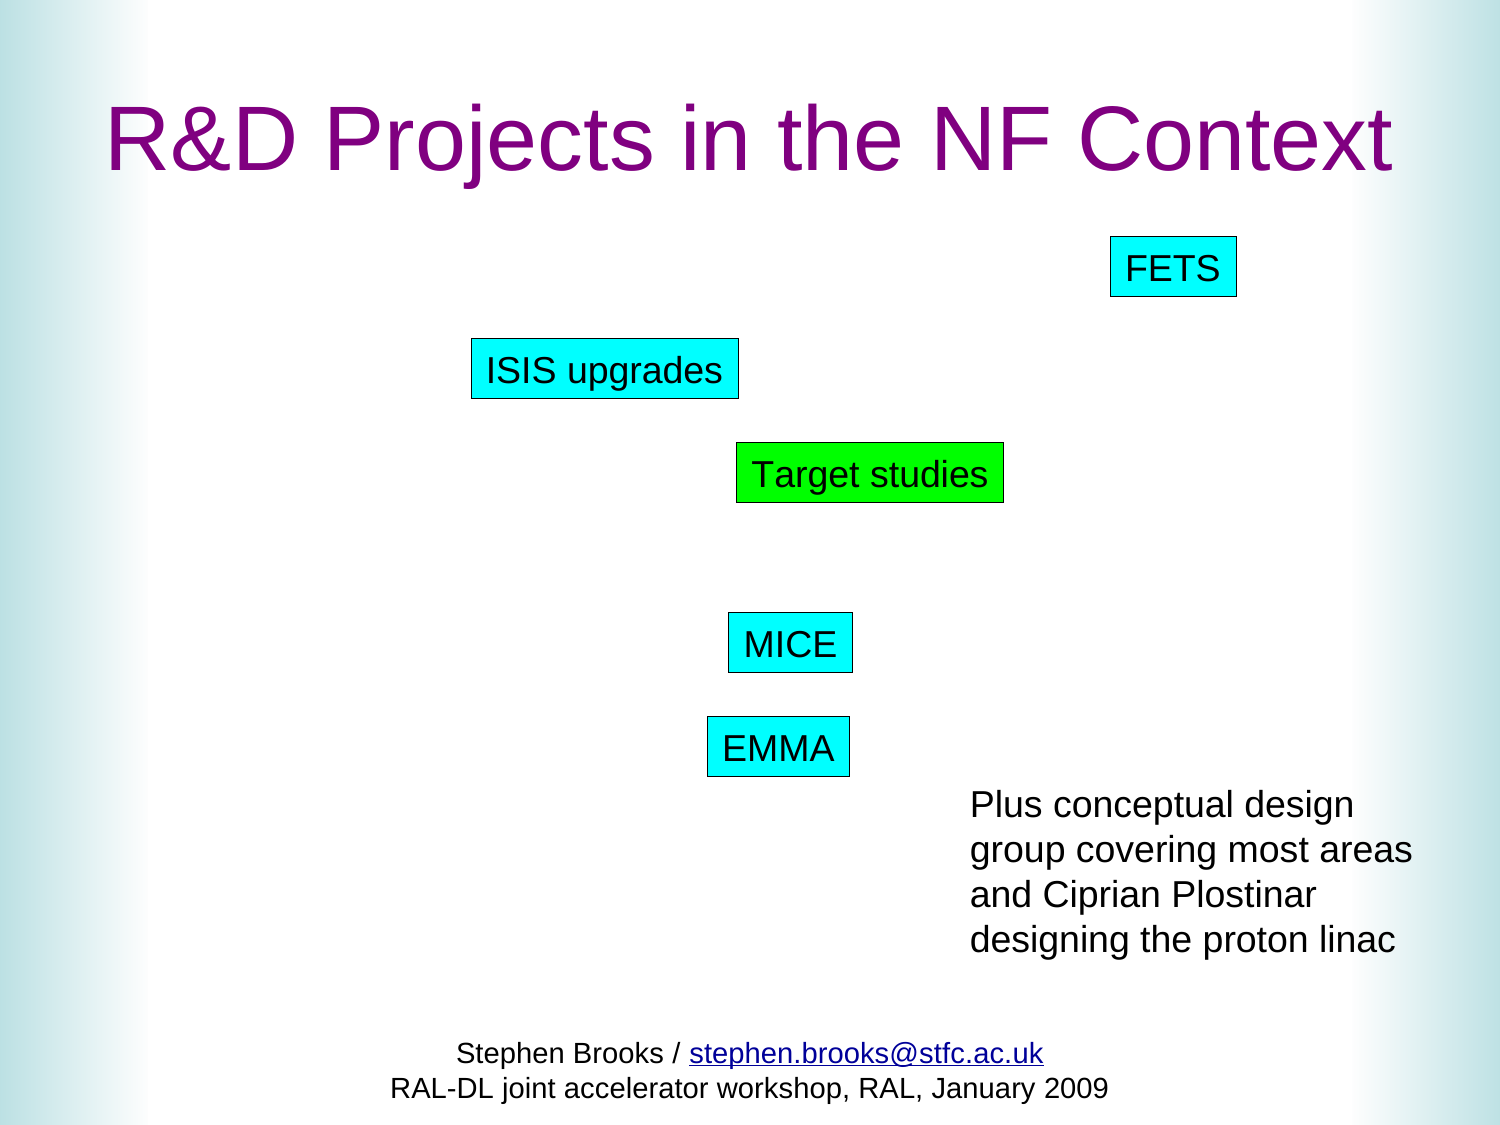

# R&D Projects in the NF Context
FETS
ISIS upgrades
Target studies
MICE
EMMA
Plus conceptual design group covering most areas and Ciprian Plostinar designing the proton linac